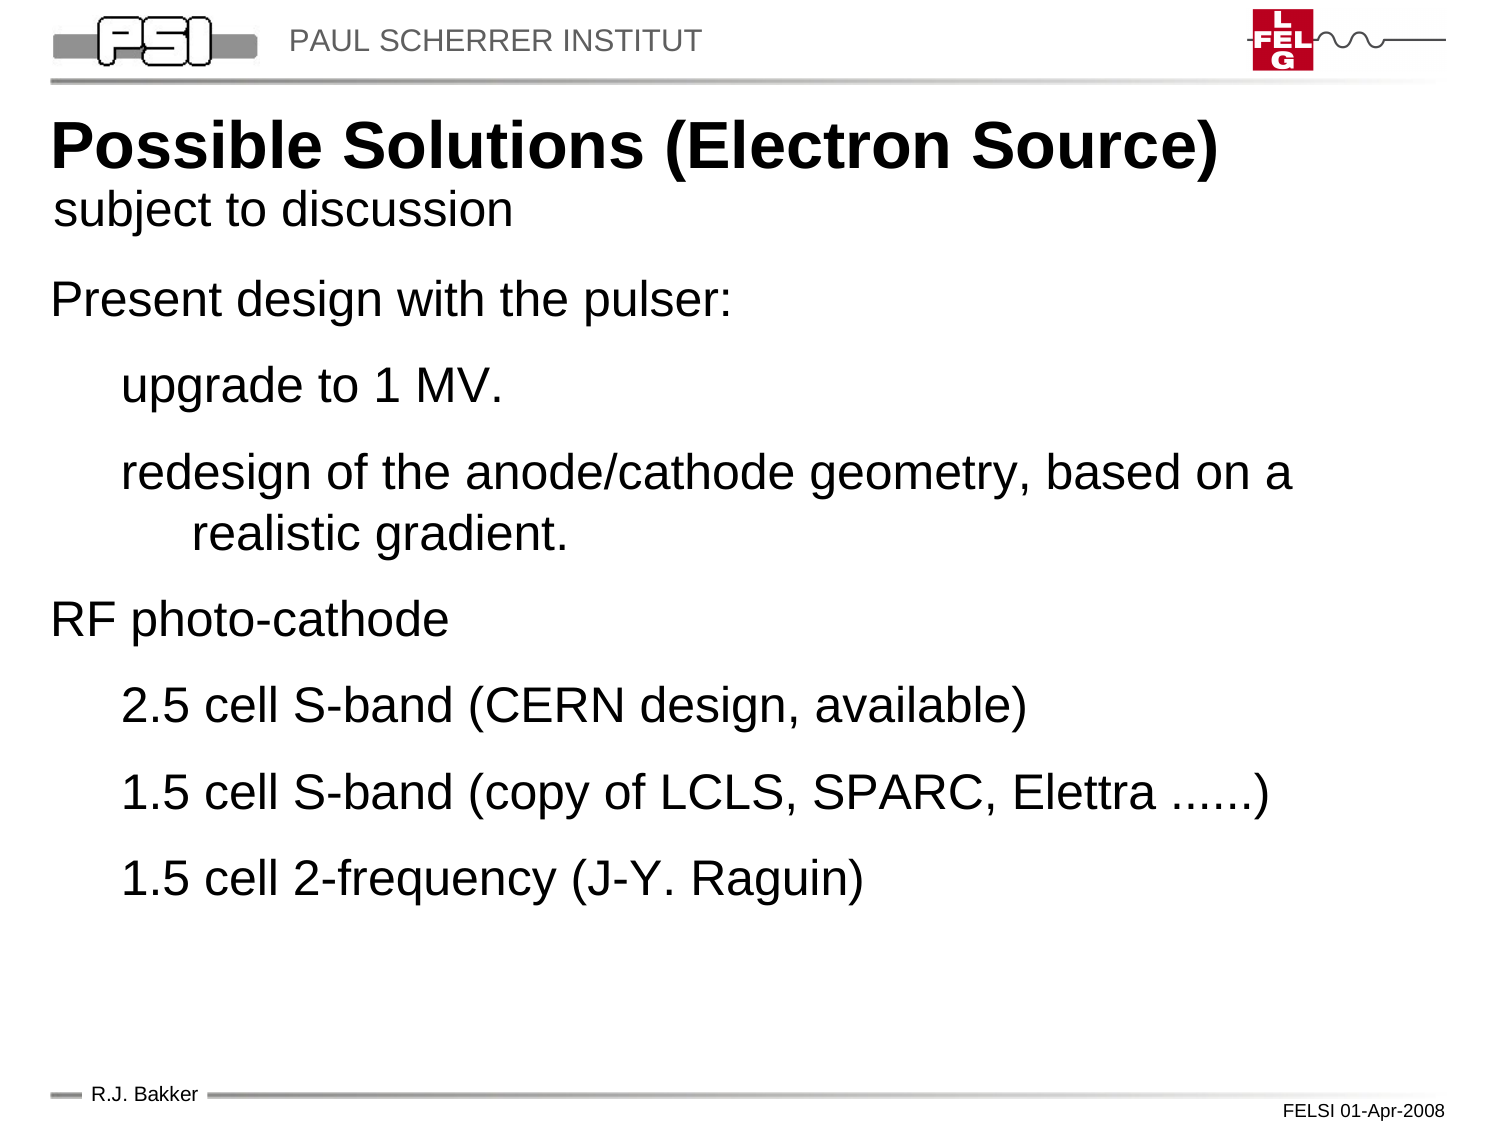

# Possible Solutions (Electron Source)
 subject to discussion
Present design with the pulser:
upgrade to 1 MV.
redesign of the anode/cathode geometry, based on a realistic gradient.
RF photo-cathode
2.5 cell S-band (CERN design, available)
1.5 cell S-band (copy of LCLS, SPARC, Elettra ......)
1.5 cell 2-frequency (J-Y. Raguin)